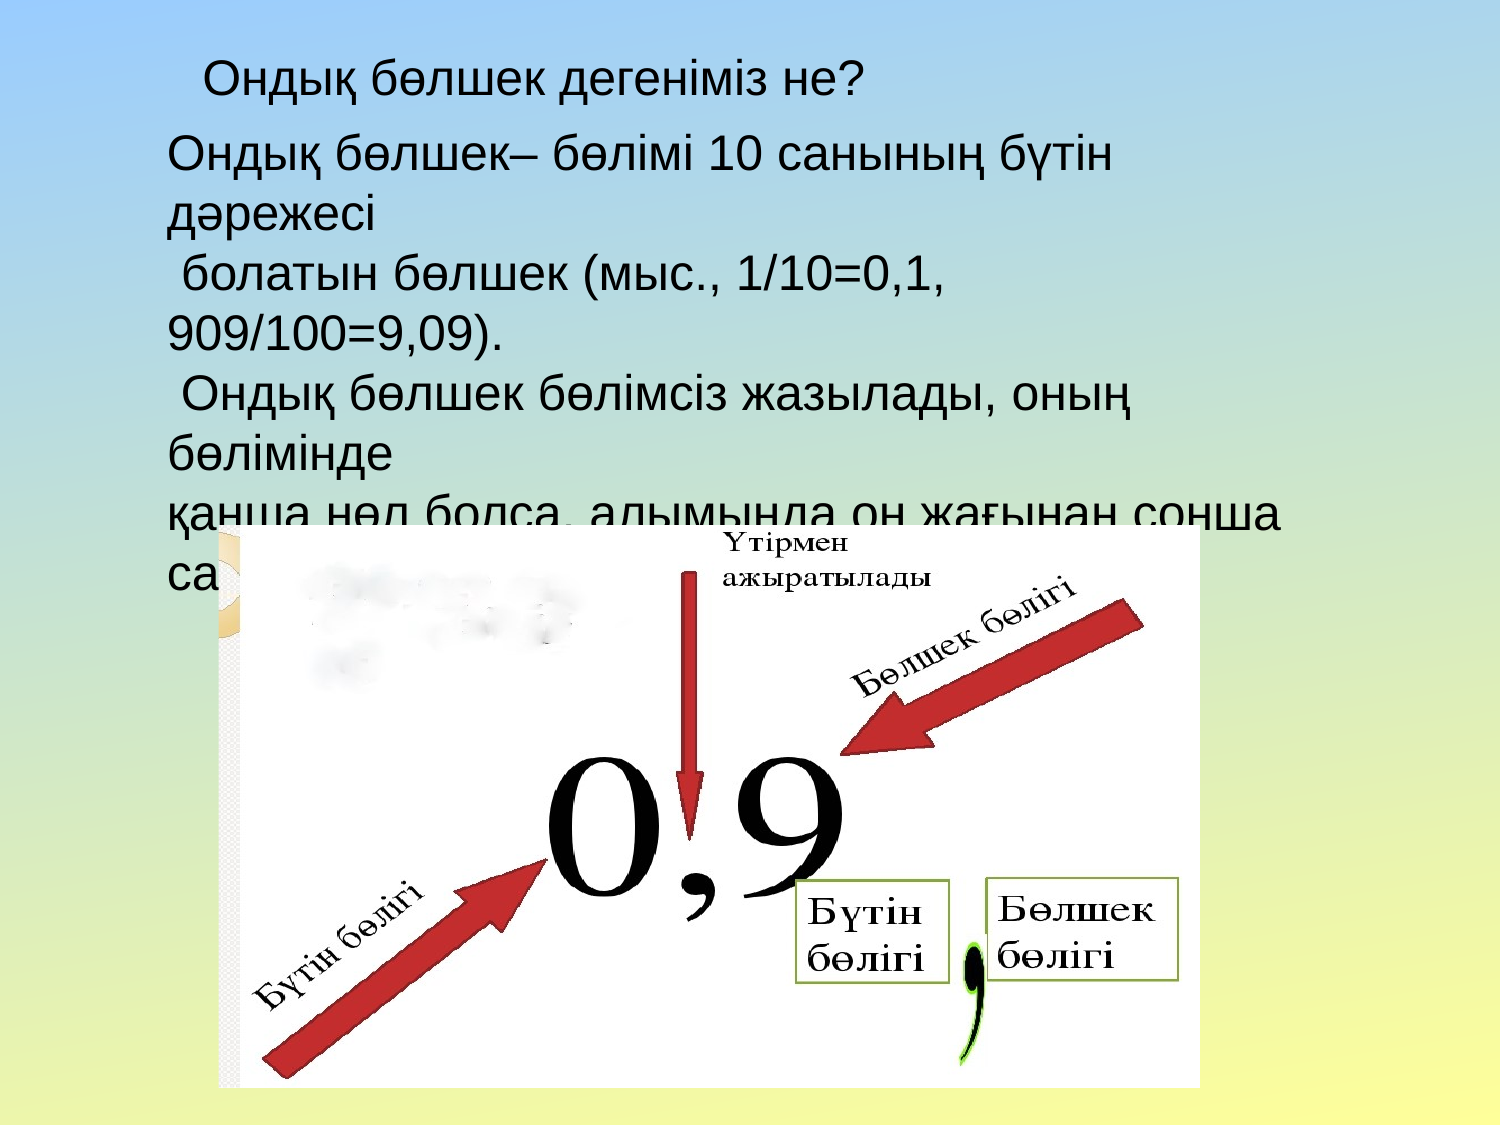

Ондық бөлшек дегеніміз не?
Ондық бөлшек– бөлімі 10 санының бүтін дәрежесі
 болатын бөлшек (мыс., 1/10=0,1, 909/100=9,09).
 Ондық бөлшек бөлімсіз жазылады, оның бөлімінде
қанша нөл болса, алымында оң жағынан сонша
сан үтір арқылы ажыратылады.